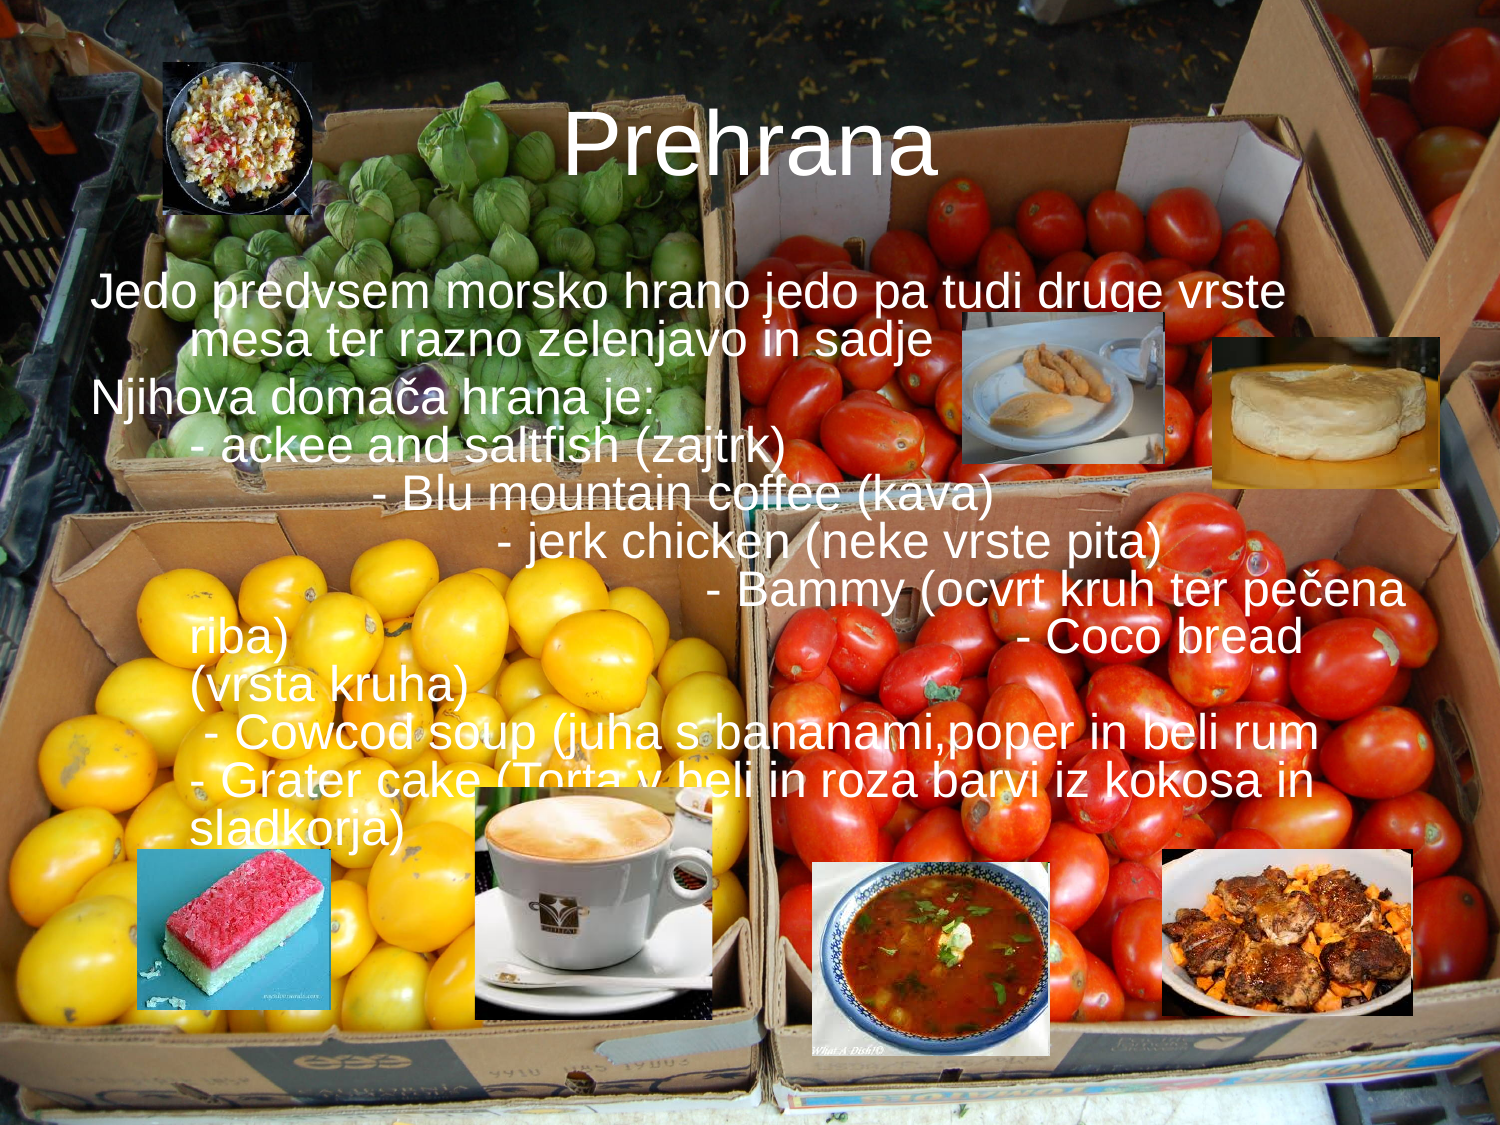

# Prehrana
Jedo predvsem morsko hrano jedo pa tudi druge vrste mesa ter razno zelenjavo in sadje
Njihova domača hrana je:
- ackee and saltfish (zajtrk) - Blu mountain coffee (kava) - jerk chicken (neke vrste pita) - Bammy (ocvrt kruh ter pečena riba) - Coco bread (vrsta kruha) - Cowcod soup (juha s bananami,poper in beli rum - Grater cake (Torta v beli in roza barvi iz kokosa in sladkorja)